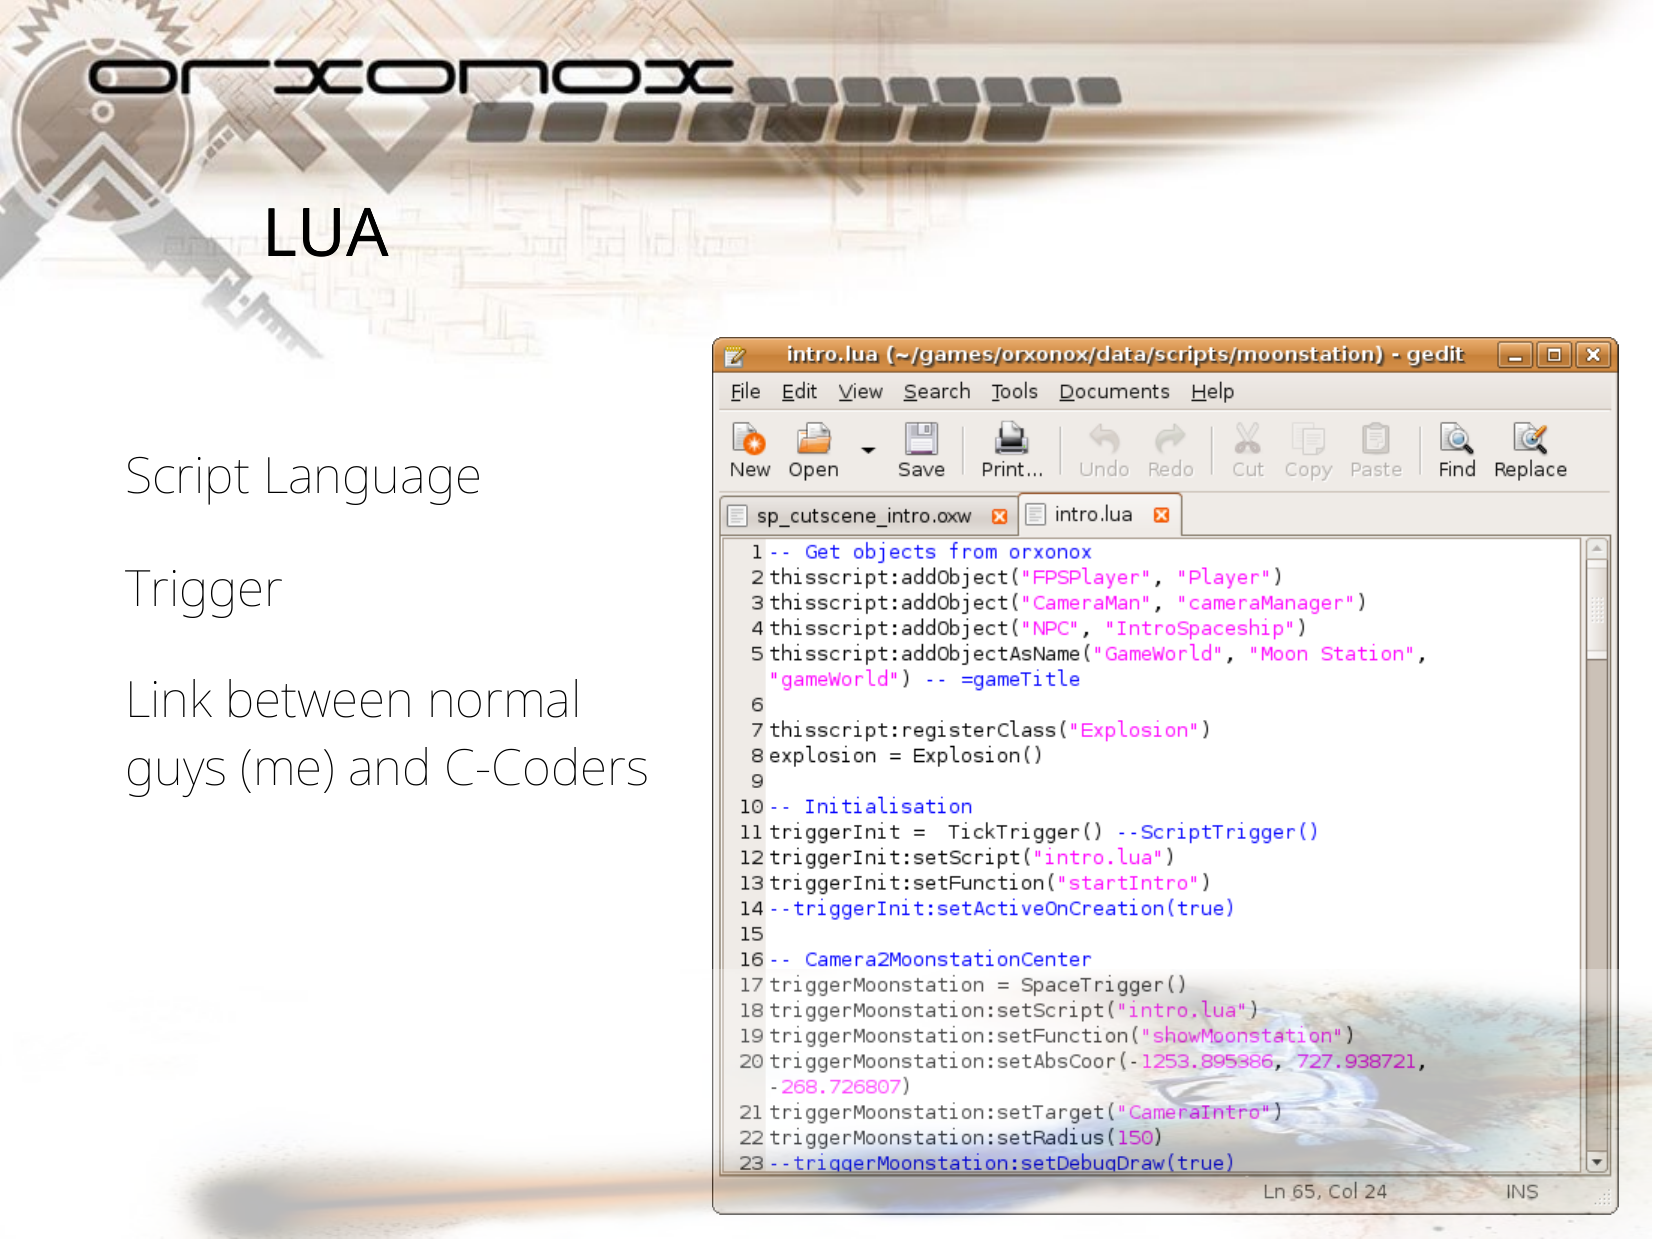

LUA
Script Language
Trigger
Link between normal
guys (me) and C-Coders